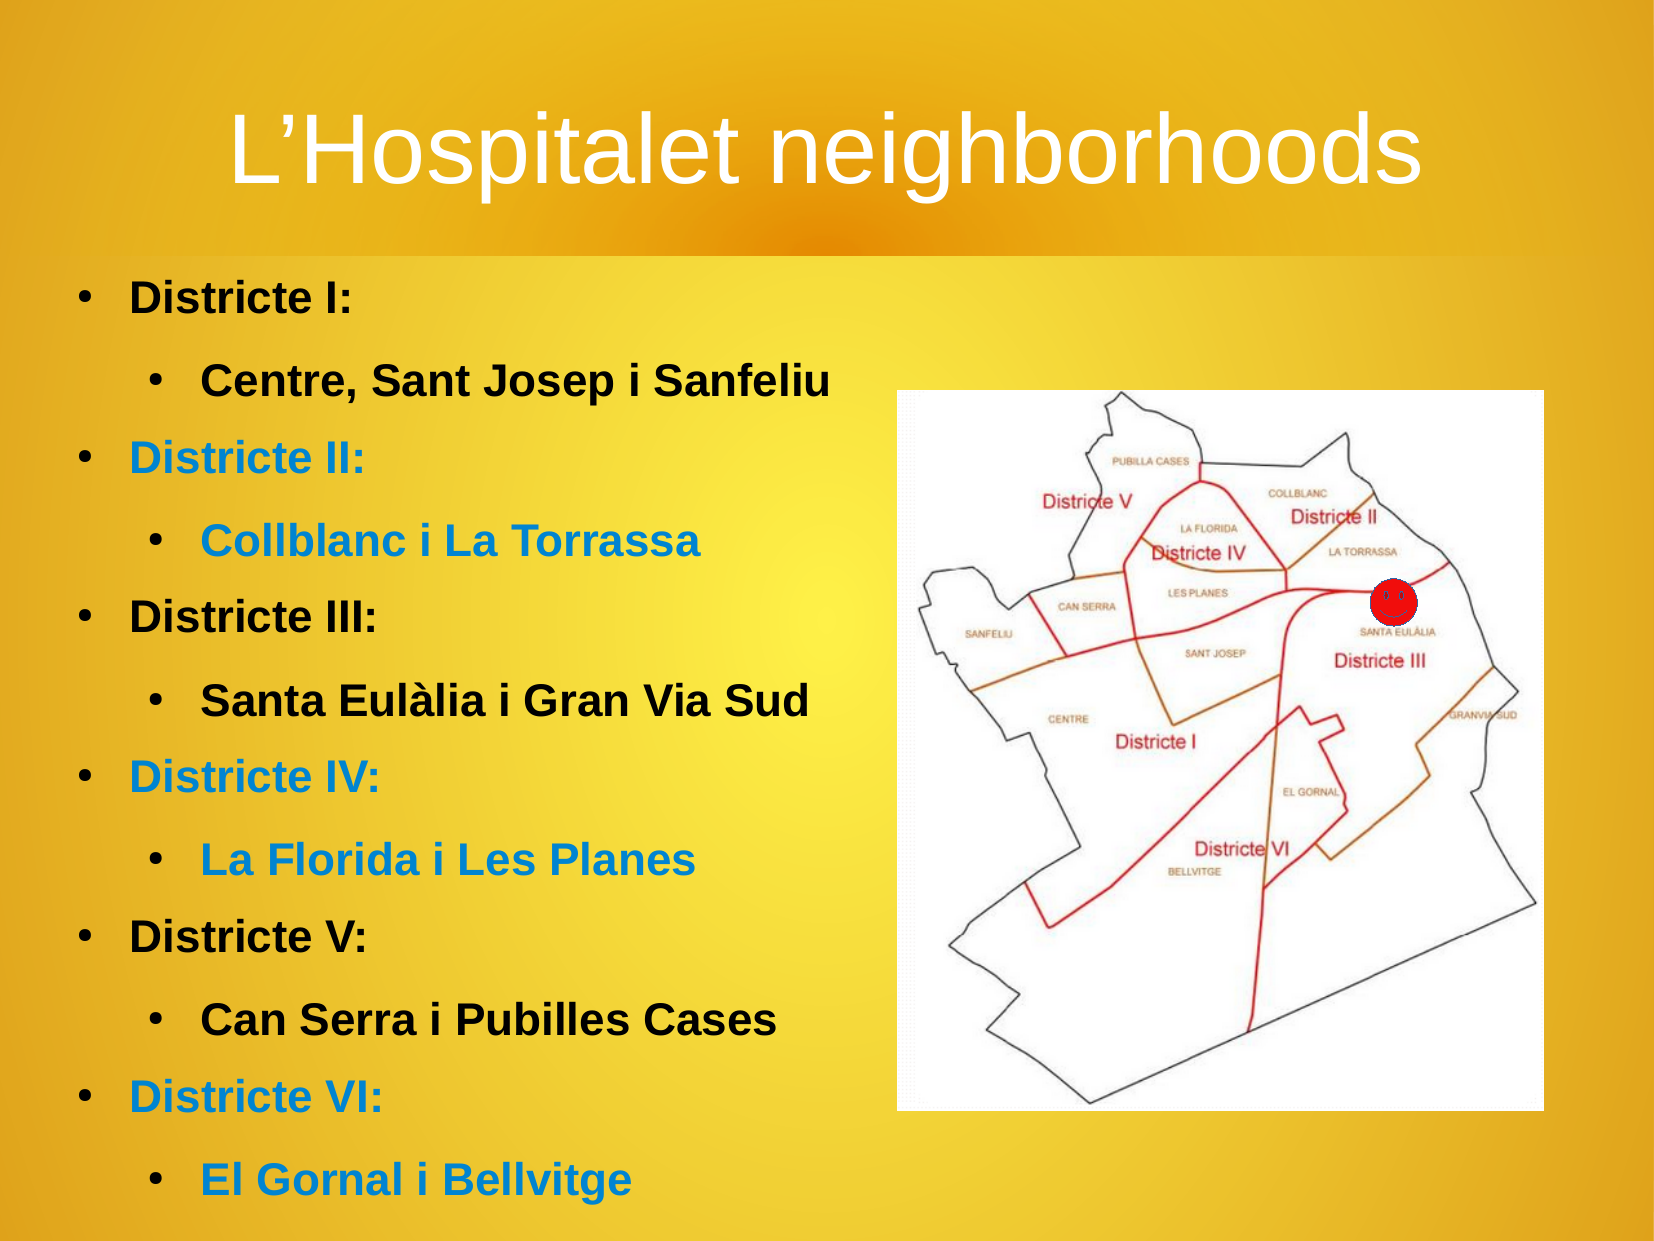

# L’Hospitalet neighborhoods
Districte I:
Centre, Sant Josep i Sanfeliu
Districte II:
Collblanc i La Torrassa
Districte III:
Santa Eulàlia i Gran Via Sud
Districte IV:
La Florida i Les Planes
Districte V:
Can Serra i Pubilles Cases
Districte VI:
El Gornal i Bellvitge